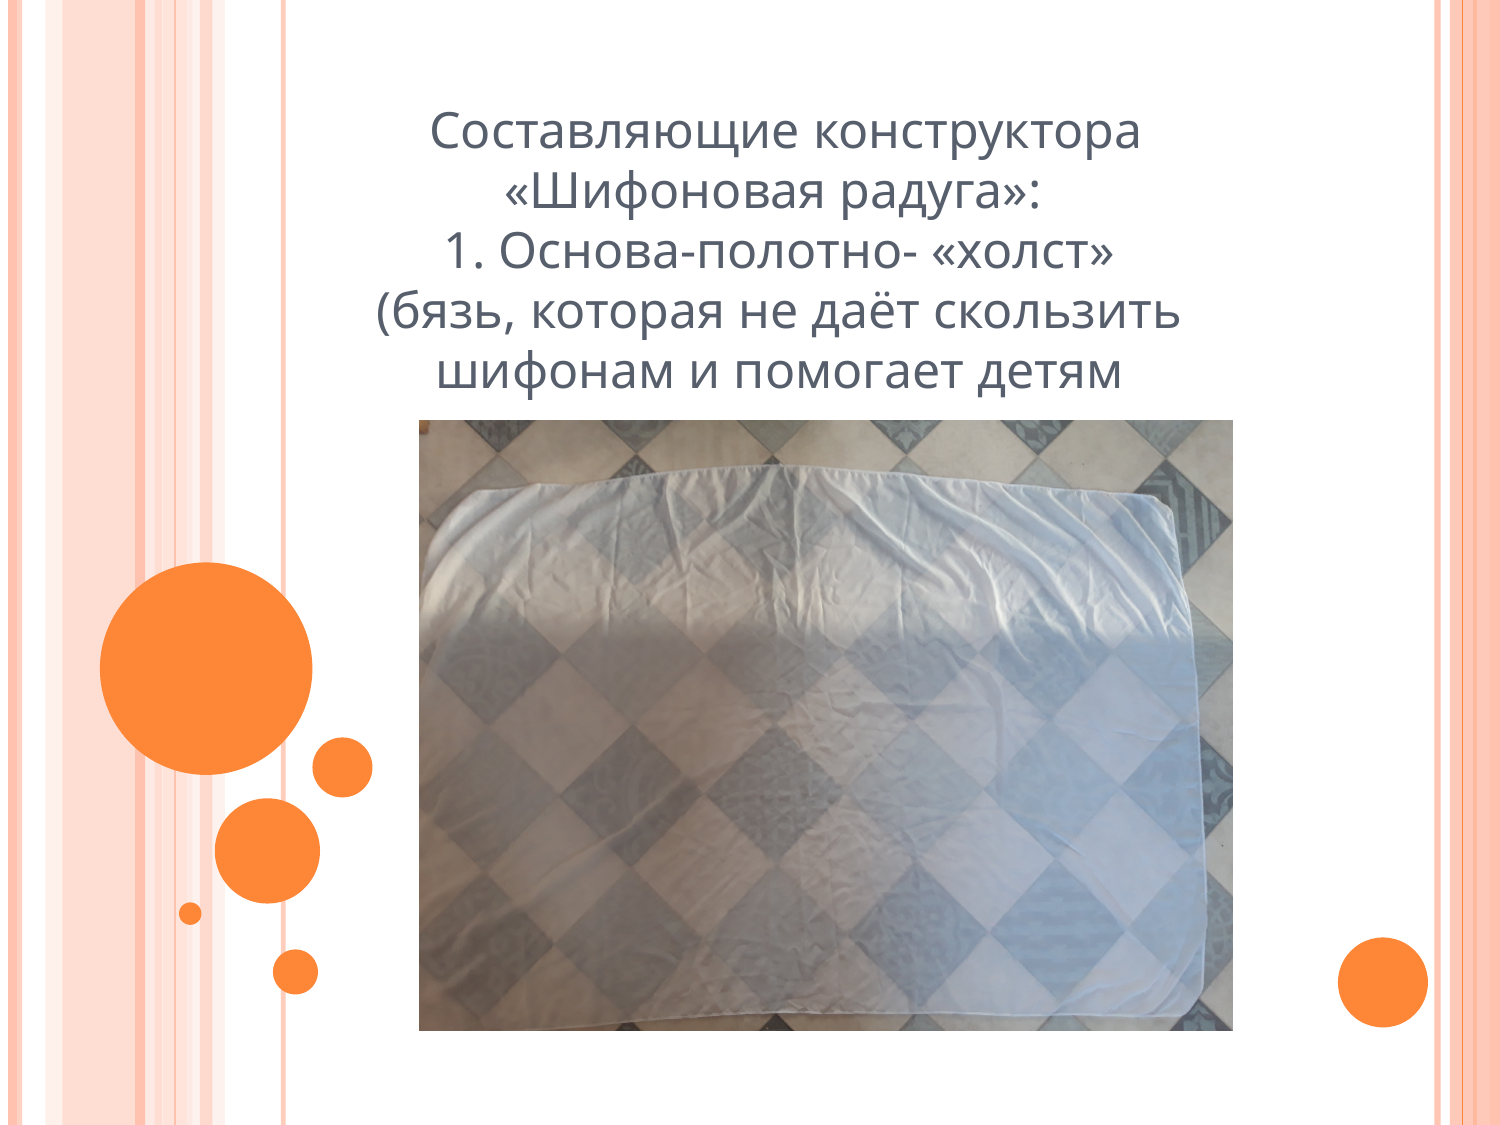

# Составляющие конструктора «Шифоновая радуга»: 1. Основа-полотно- «холст» (бязь, которая не даёт скользить шифонам и помогает детям чувствовать границы